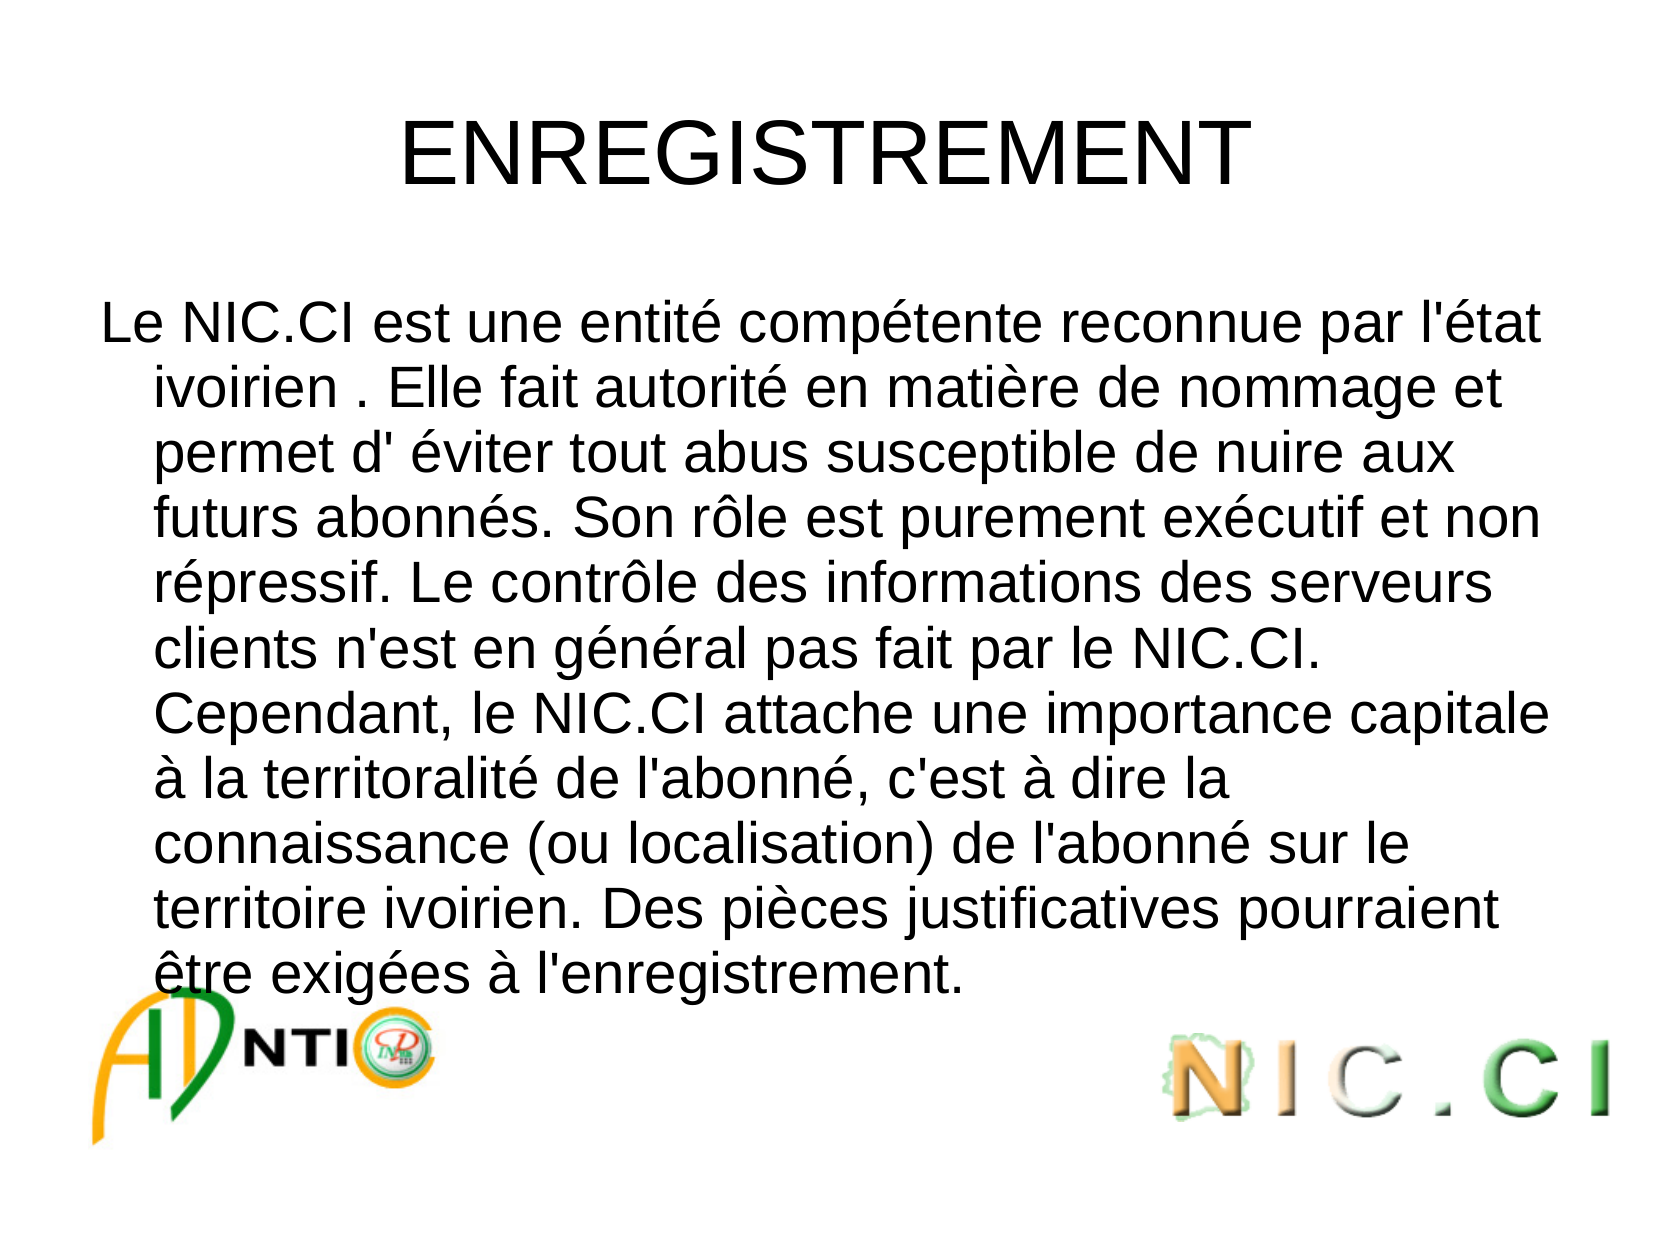

# ENREGISTREMENT
Le NIC.CI est une entité compétente reconnue par l'état ivoirien . Elle fait autorité en matière de nommage et permet d' éviter tout abus susceptible de nuire aux futurs abonnés. Son rôle est purement exécutif et non répressif. Le contrôle des informations des serveurs clients n'est en général pas fait par le NIC.CI. Cependant, le NIC.CI attache une importance capitale à la territoralité de l'abonné, c'est à dire la connaissance (ou localisation) de l'abonné sur le territoire ivoirien. Des pièces justificatives pourraient être exigées à l'enregistrement.